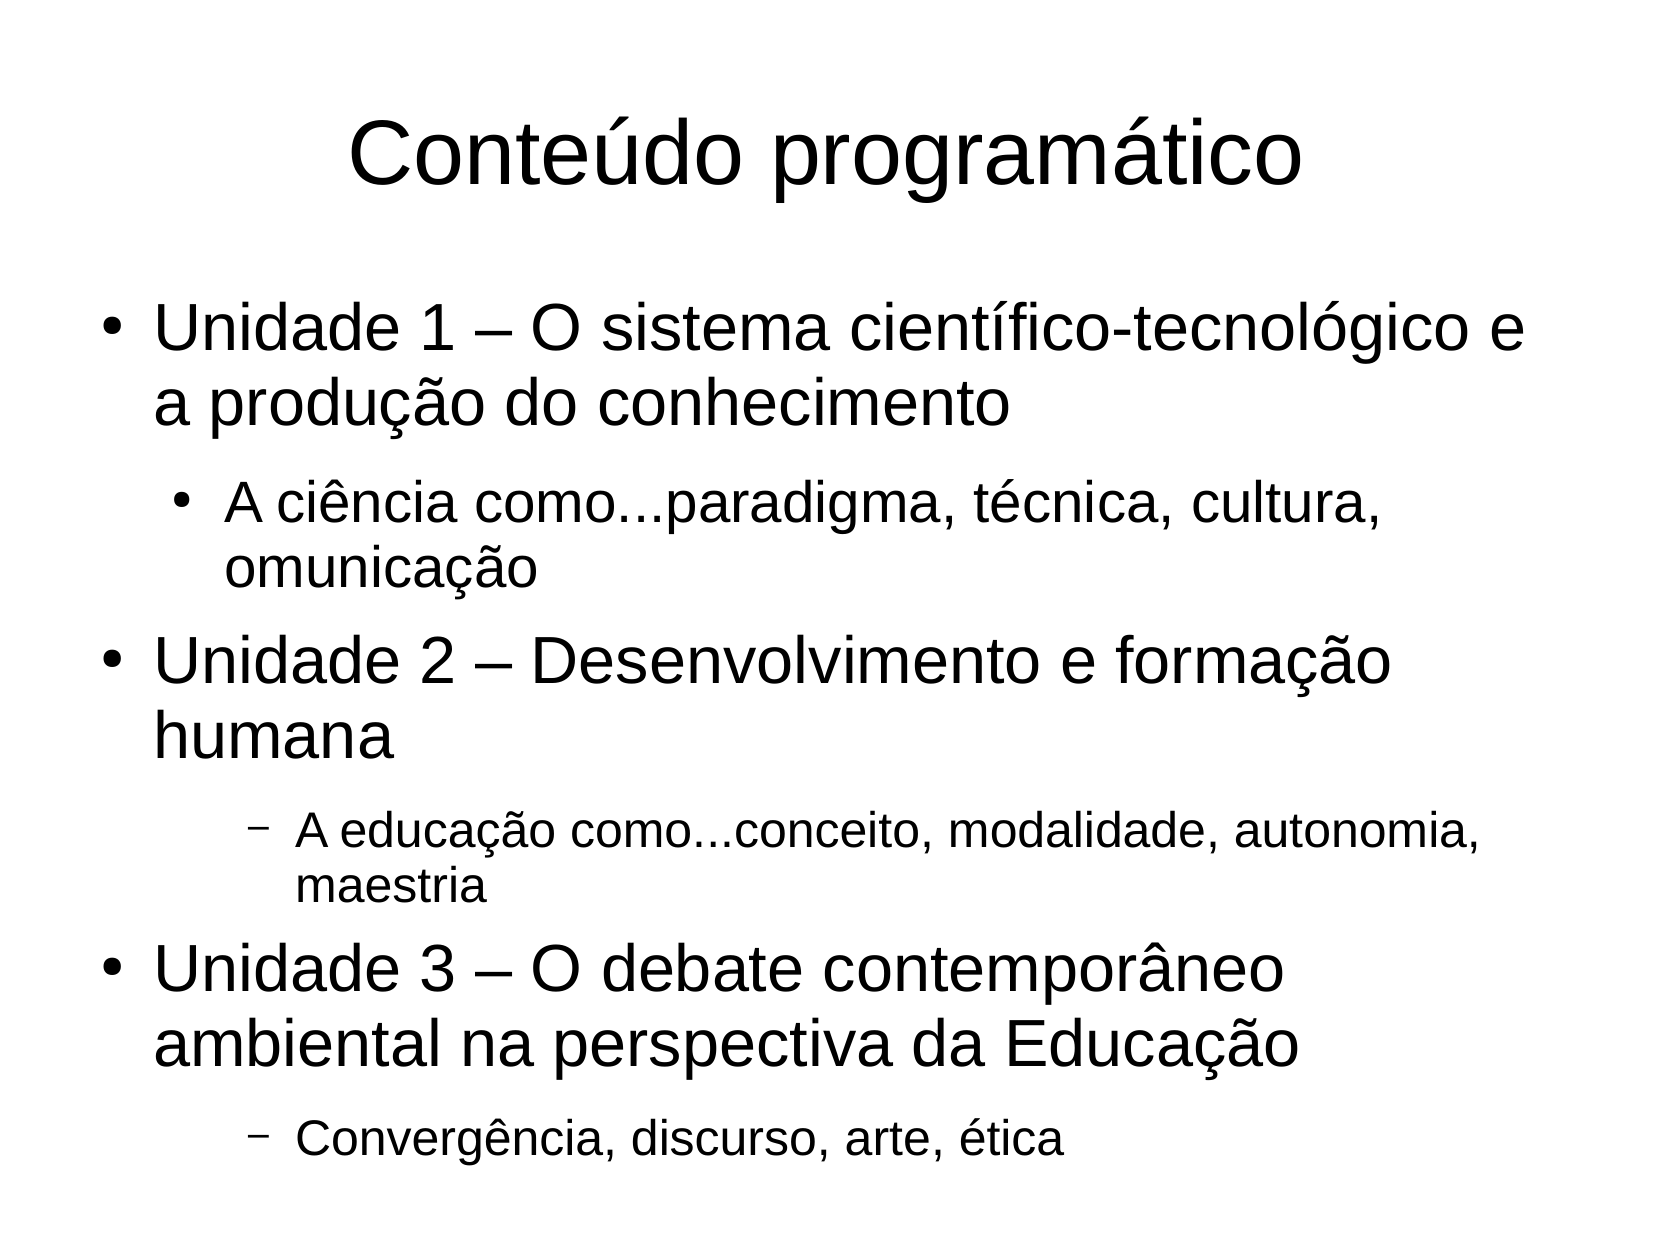

# Conteúdo programático
Unidade 1 – O sistema científico-tecnológico e a produção do conhecimento
A ciência como...paradigma, técnica, cultura, omunicação
Unidade 2 – Desenvolvimento e formação humana
A educação como...conceito, modalidade, autonomia, maestria
Unidade 3 – O debate contemporâneo ambiental na perspectiva da Educação
Convergência, discurso, arte, ética